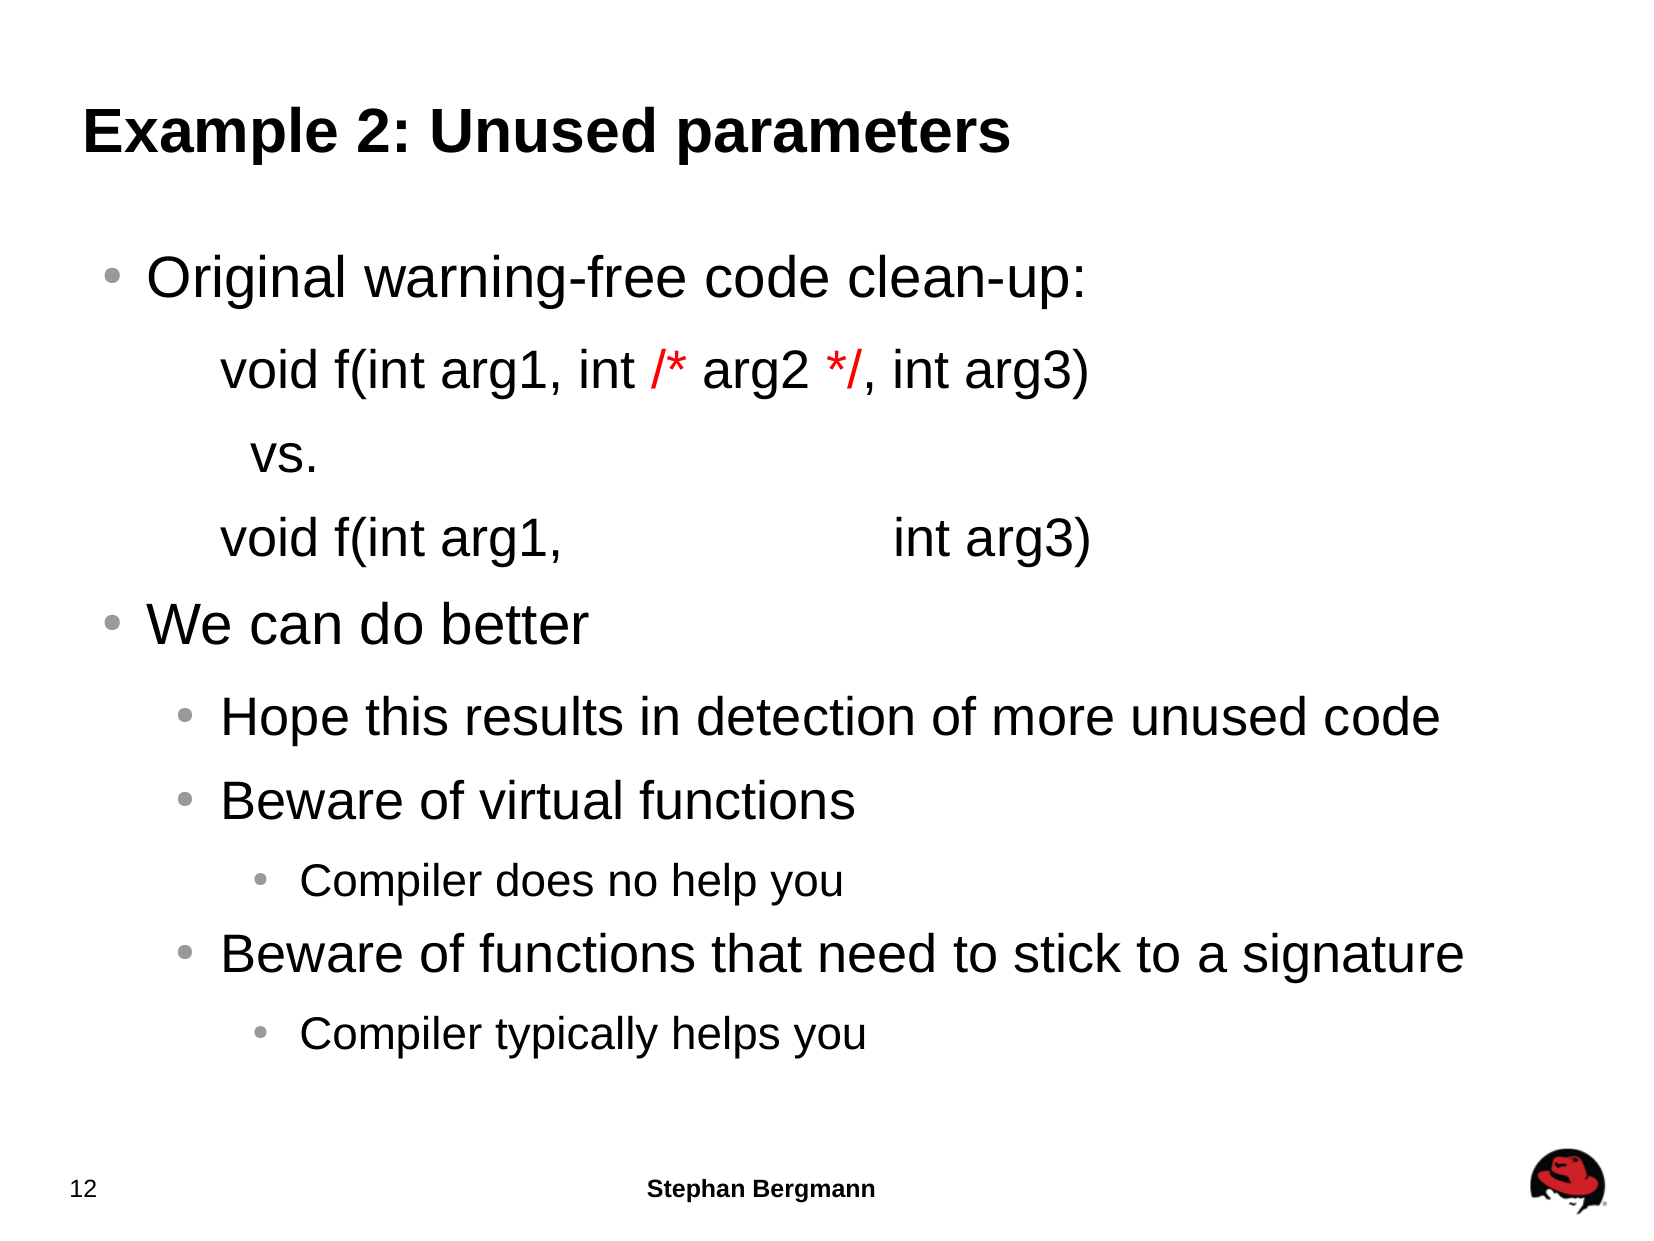

# Example 2: Unused parameters
Original warning-free code clean-up:
void f(int arg1, int /* arg2 */, int arg3)
 vs.
void f(int arg1, int arg3)
We can do better
Hope this results in detection of more unused code
Beware of virtual functions
Compiler does no help you
Beware of functions that need to stick to a signature
Compiler typically helps you